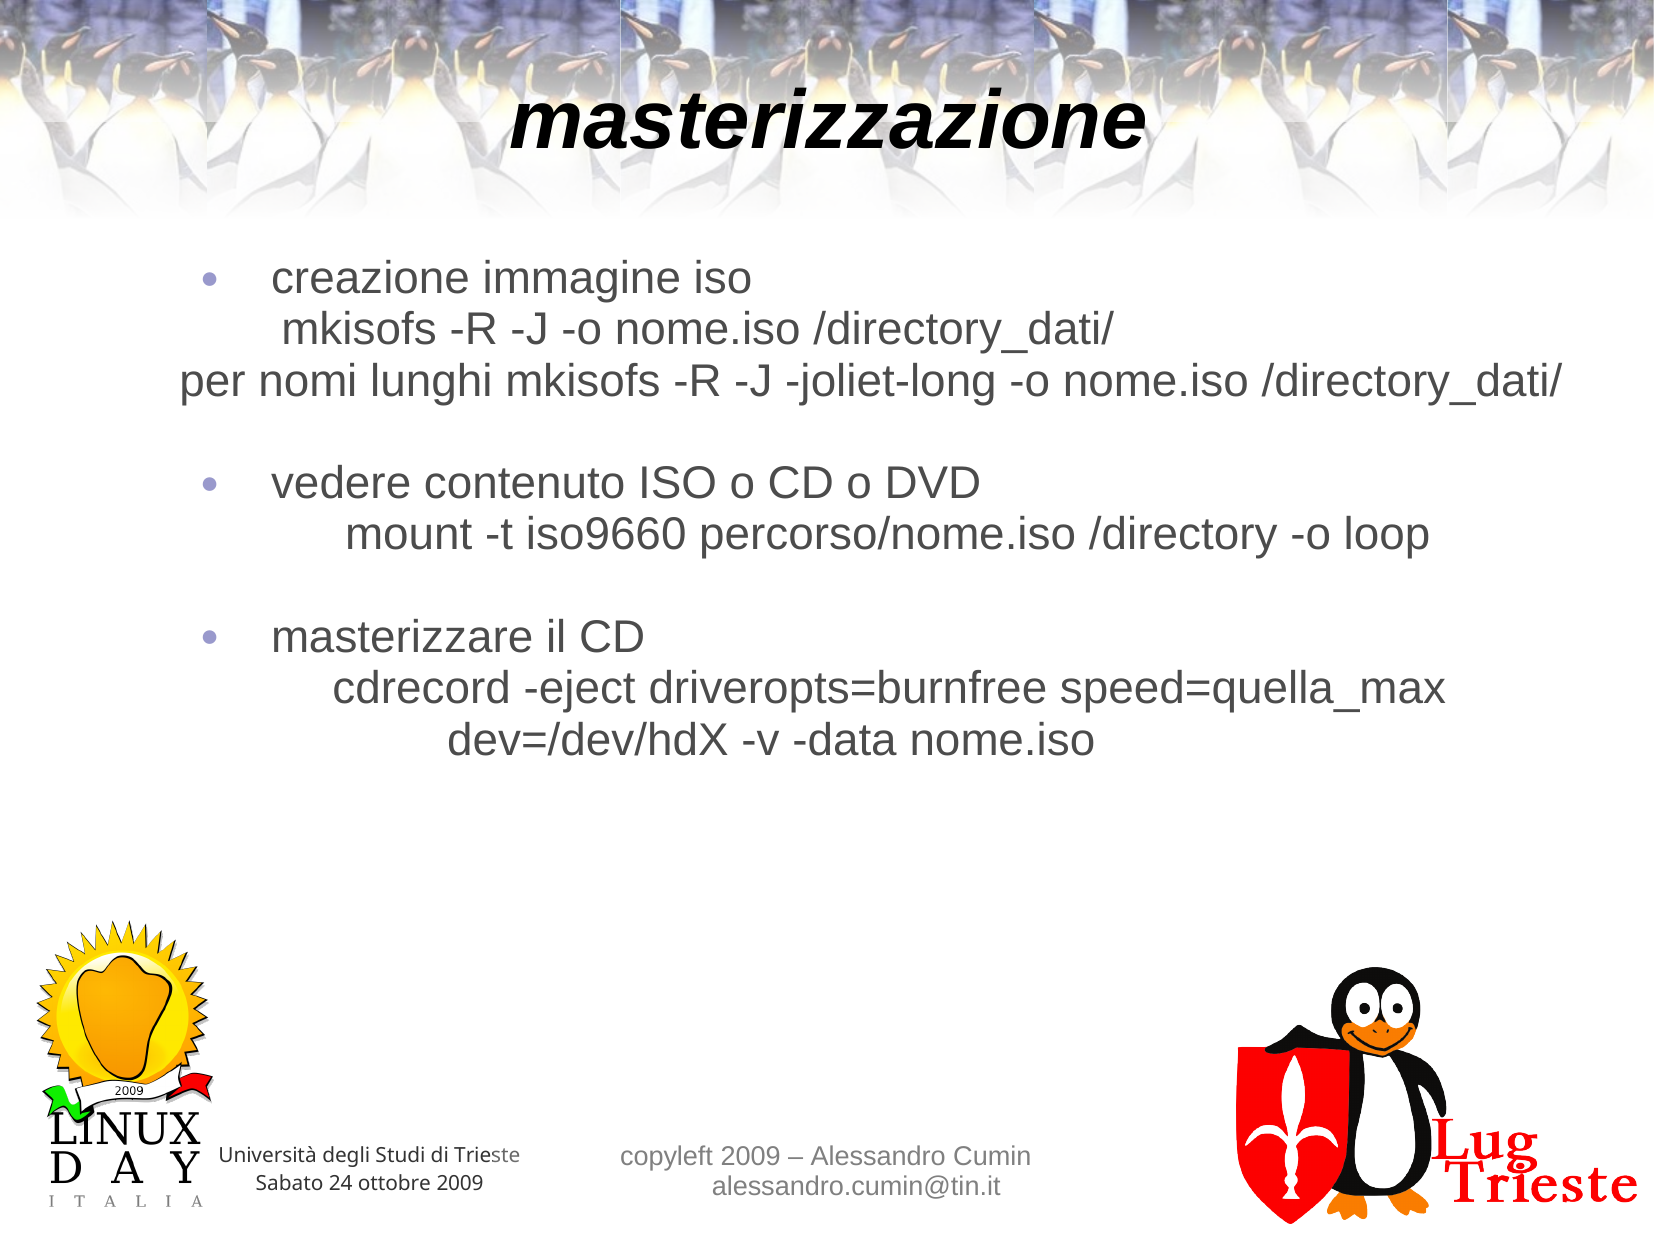

# masterizzazione
creazione immagine iso
 mkisofs -R -J -o nome.iso /directory_dati/
 per nomi lunghi mkisofs -R -J -joliet-long -o nome.iso /directory_dati/
vedere contenuto ISO o CD o DVD
 mount -t iso9660 percorso/nome.iso /directory -o loop
masterizzare il CD
 cdrecord -eject driveropts=burnfree speed=quella_max
 dev=/dev/hdX -v -data nome.iso